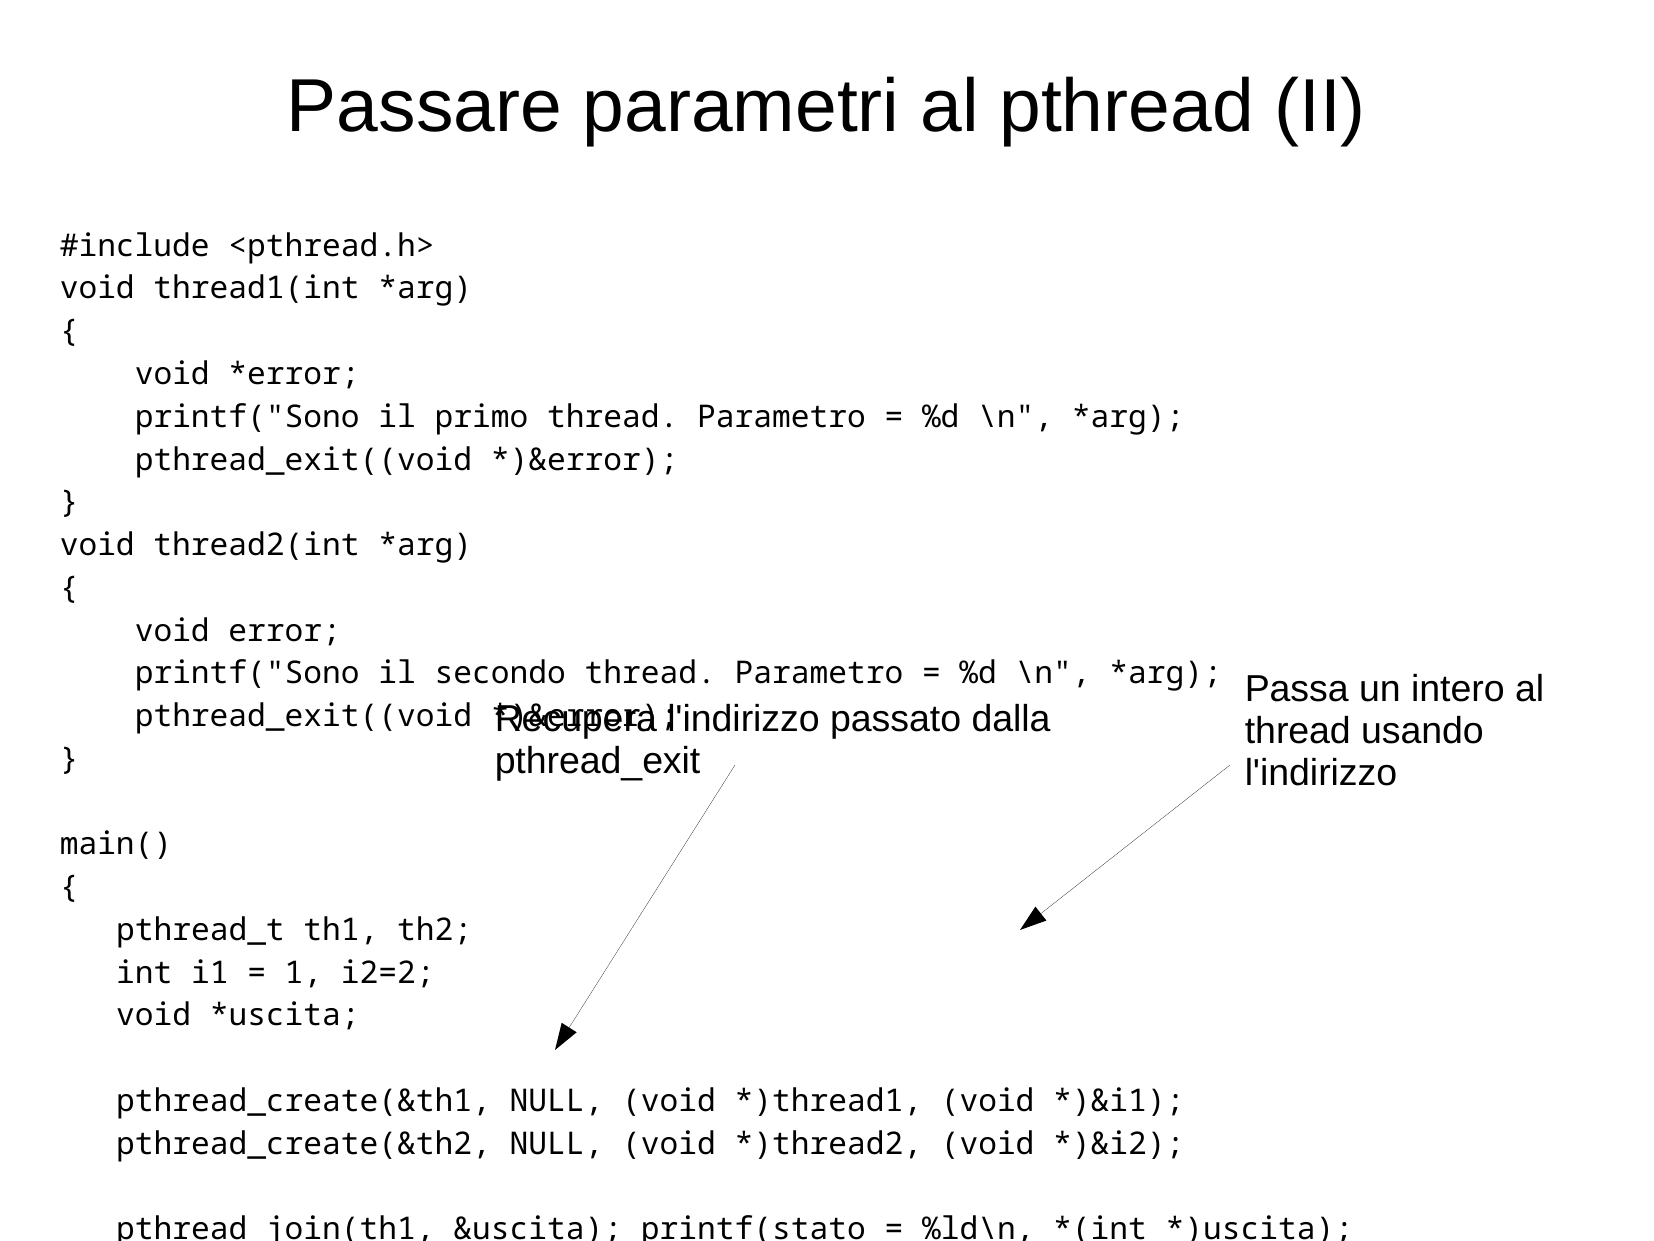

# Passare parametri al pthread (II)
#include <pthread.h>
void thread1(int *arg)
{
	void *error;
	printf("Sono il primo thread. Parametro = %d \n", *arg);
	pthread_exit((void *)&error);
}
void thread2(int *arg)
{
	void error;
	printf("Sono il secondo thread. Parametro = %d \n", *arg);
	pthread_exit((void *)&error);
}
main()
{
 pthread_t th1, th2;
 int i1 = 1, i2=2;
 void *uscita;
 pthread_create(&th1, NULL, (void *)thread1, (void *)&i1);
 pthread_create(&th2, NULL, (void *)thread2, (void *)&i2);
 pthread_join(th1, &uscita); printf(stato = %ld\n, *(int *)uscita);
 pthread_join(th2, &uscita); printf(stato = %ld\n, *(int *)uscita);
}
Passa un intero al thread usando l'indirizzo
Recupera l'indirizzo passato dalla pthread_exit